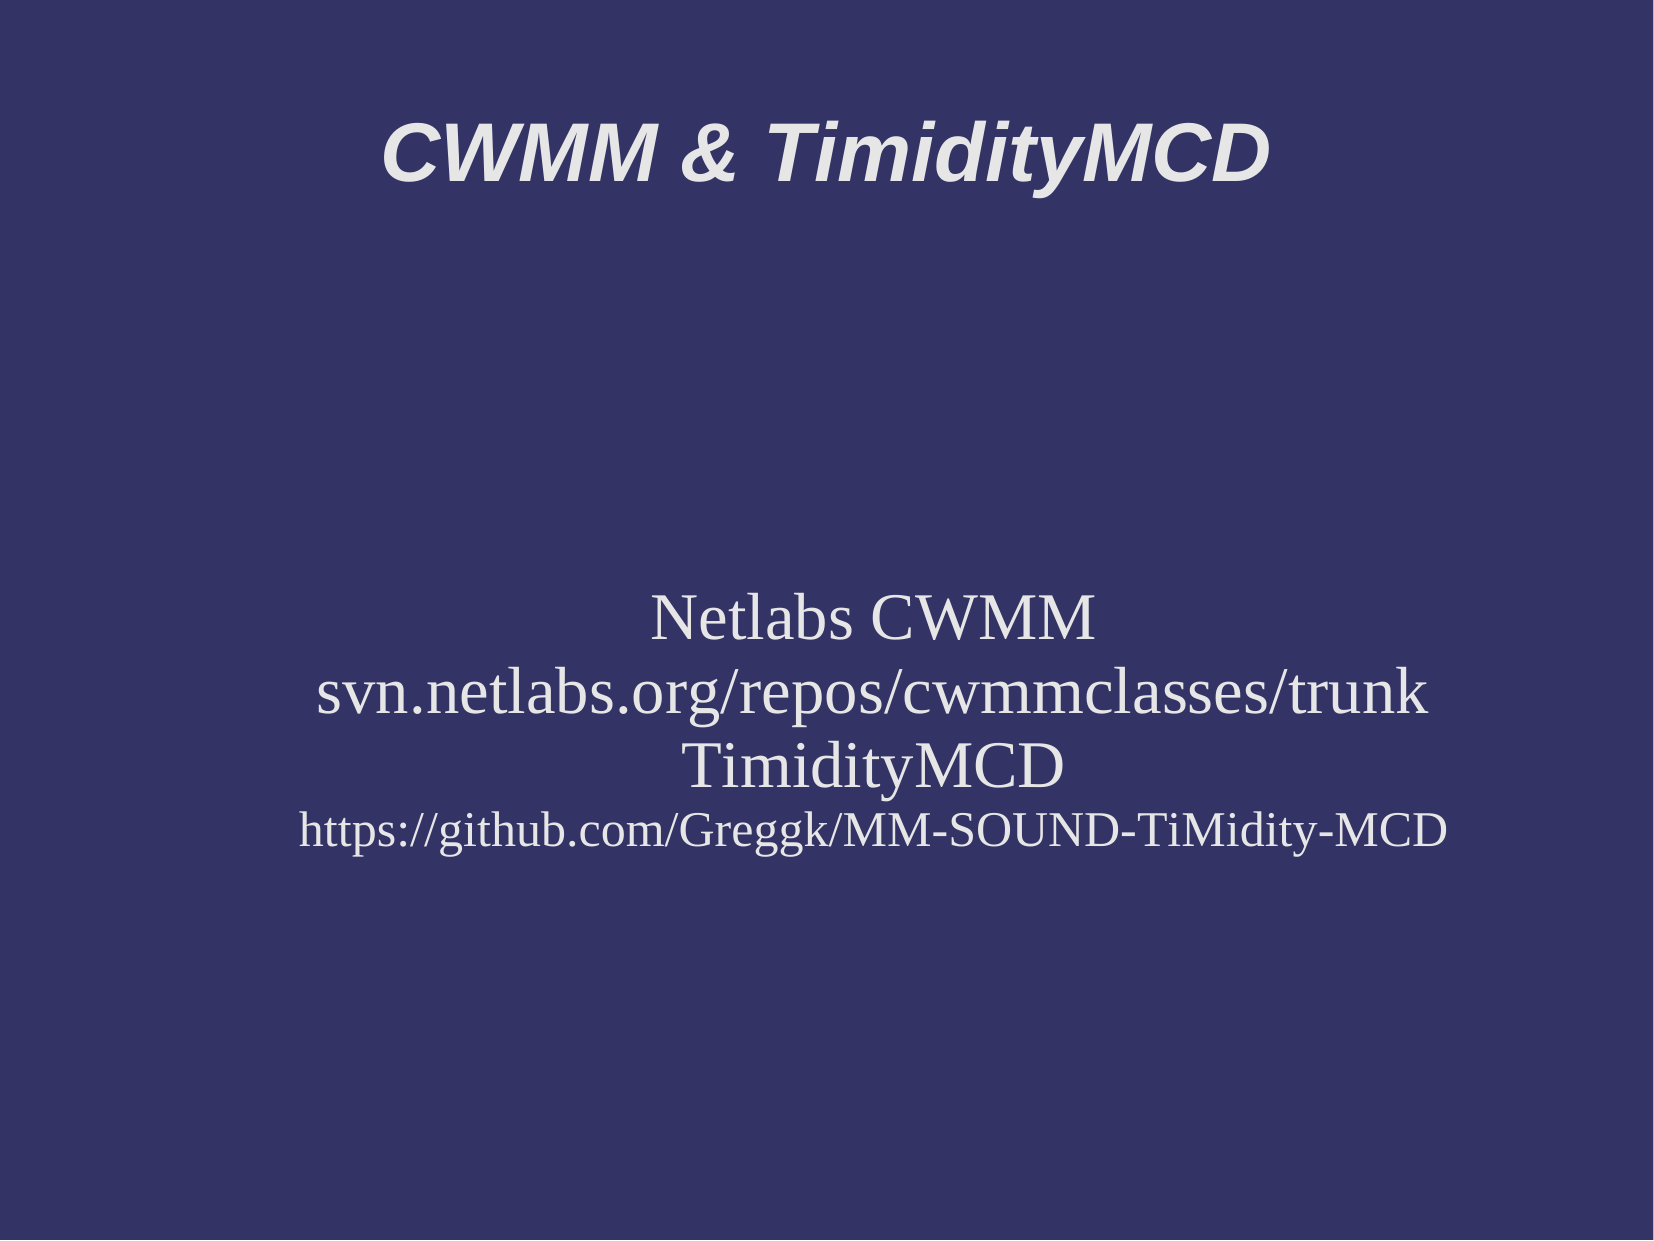

# CWMM & TimidityMCD
Netlabs CWMM
svn.netlabs.org/repos/cwmmclasses/trunk
TimidityMCD
https://github.com/Greggk/MM-SOUND-TiMidity-MCD